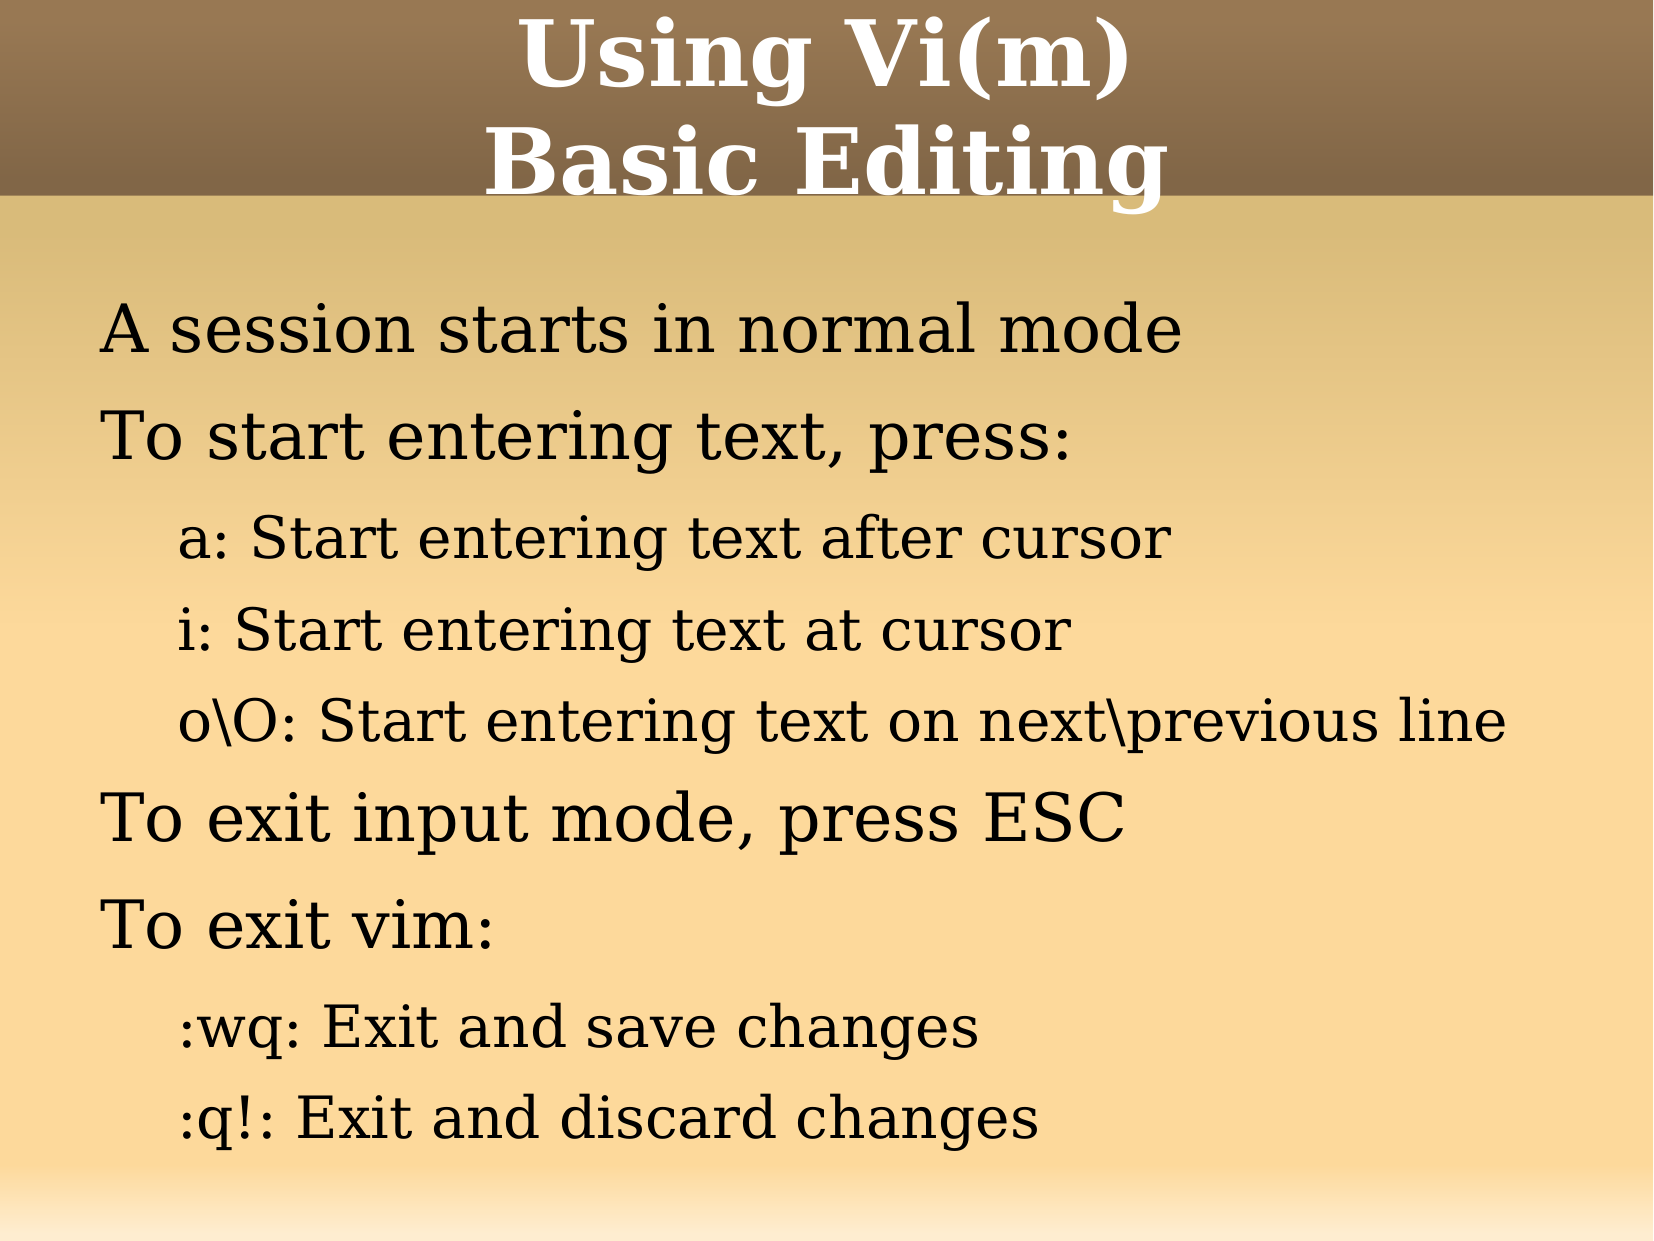

# Using Vi(m) Basic Editing
A session starts in normal mode
To start entering text, press:
a: Start entering text after cursor
i: Start entering text at cursor
o\O: Start entering text on next\previous line
To exit input mode, press ESC
To exit vim:
:wq: Exit and save changes
:q!: Exit and discard changes